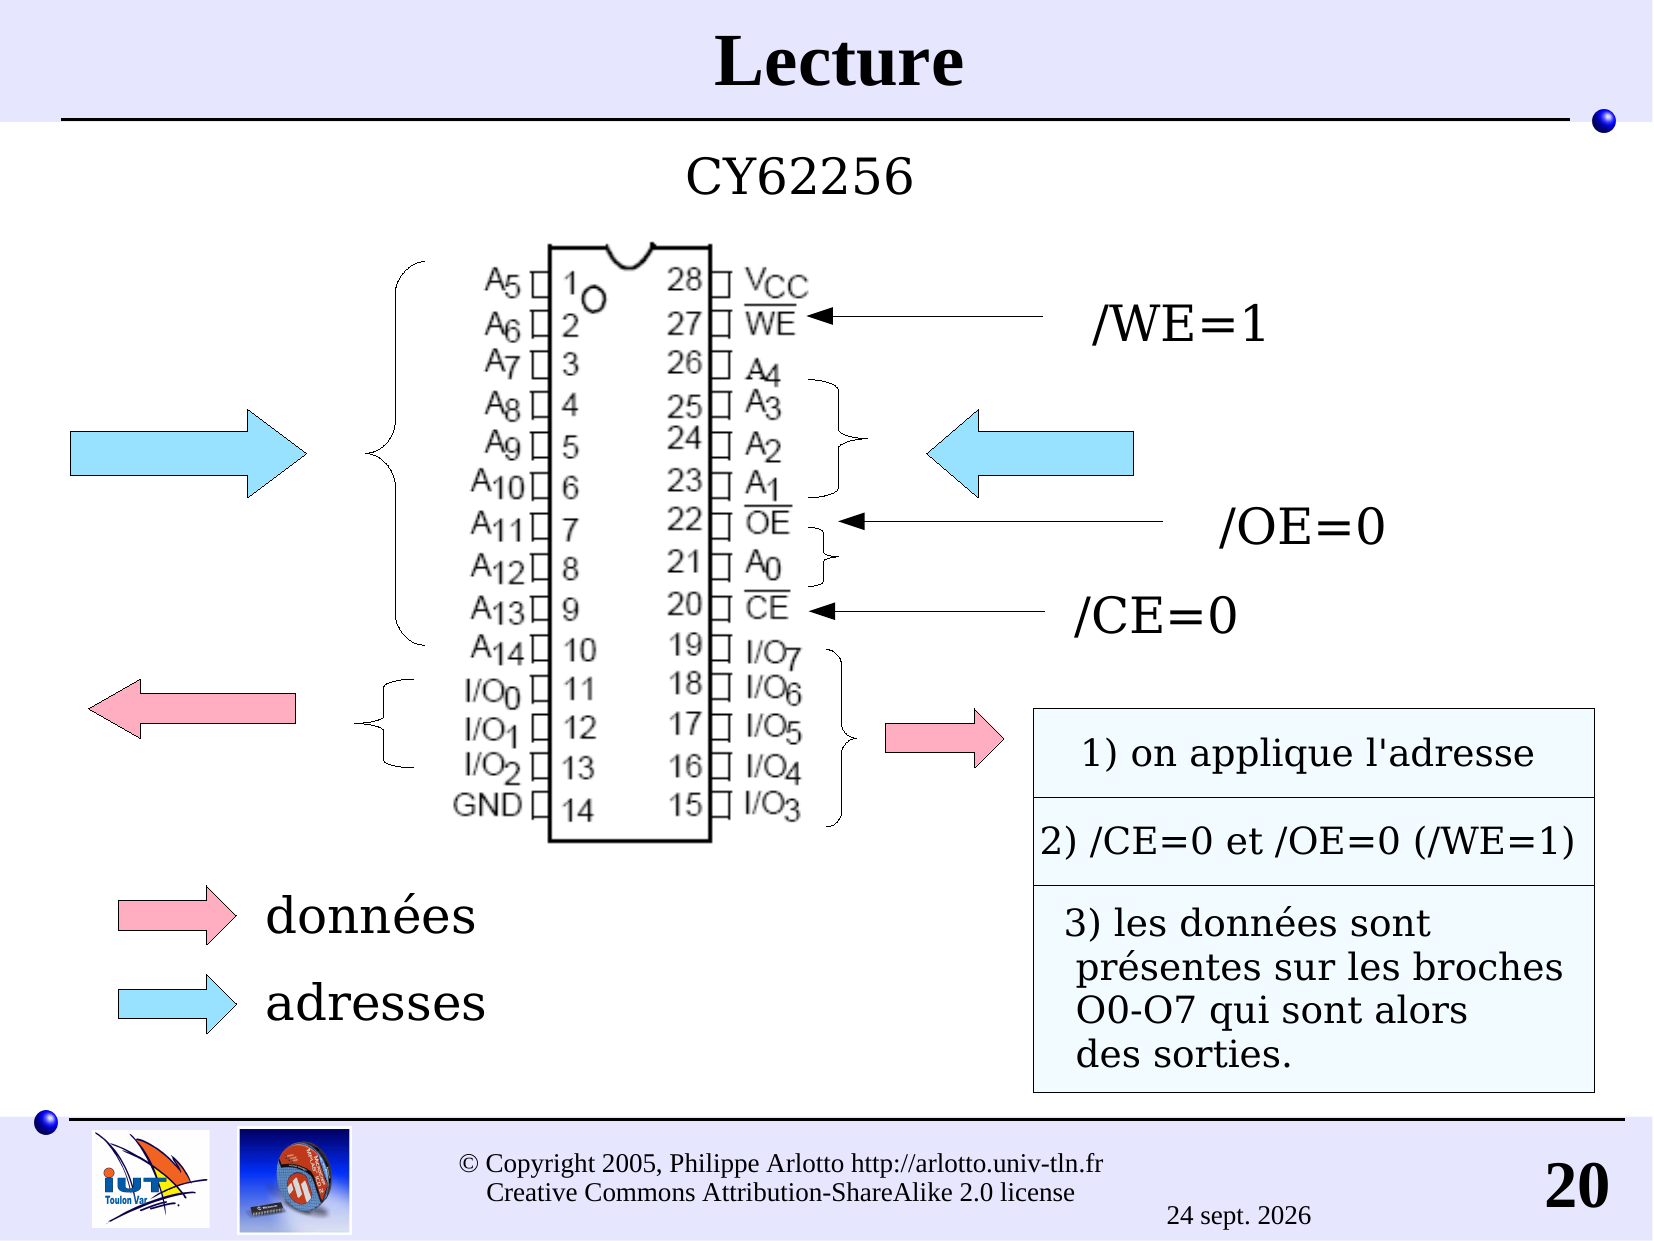

# Lecture
CY62256
/WE=1
/OE=0
/CE=0
1) on applique l'adresse
2) /CE=0 et /OE=0 (/WE=1)
3) les données sont
 présentes sur les broches
 O0-O7 qui sont alors
 des sorties.
données
adresses